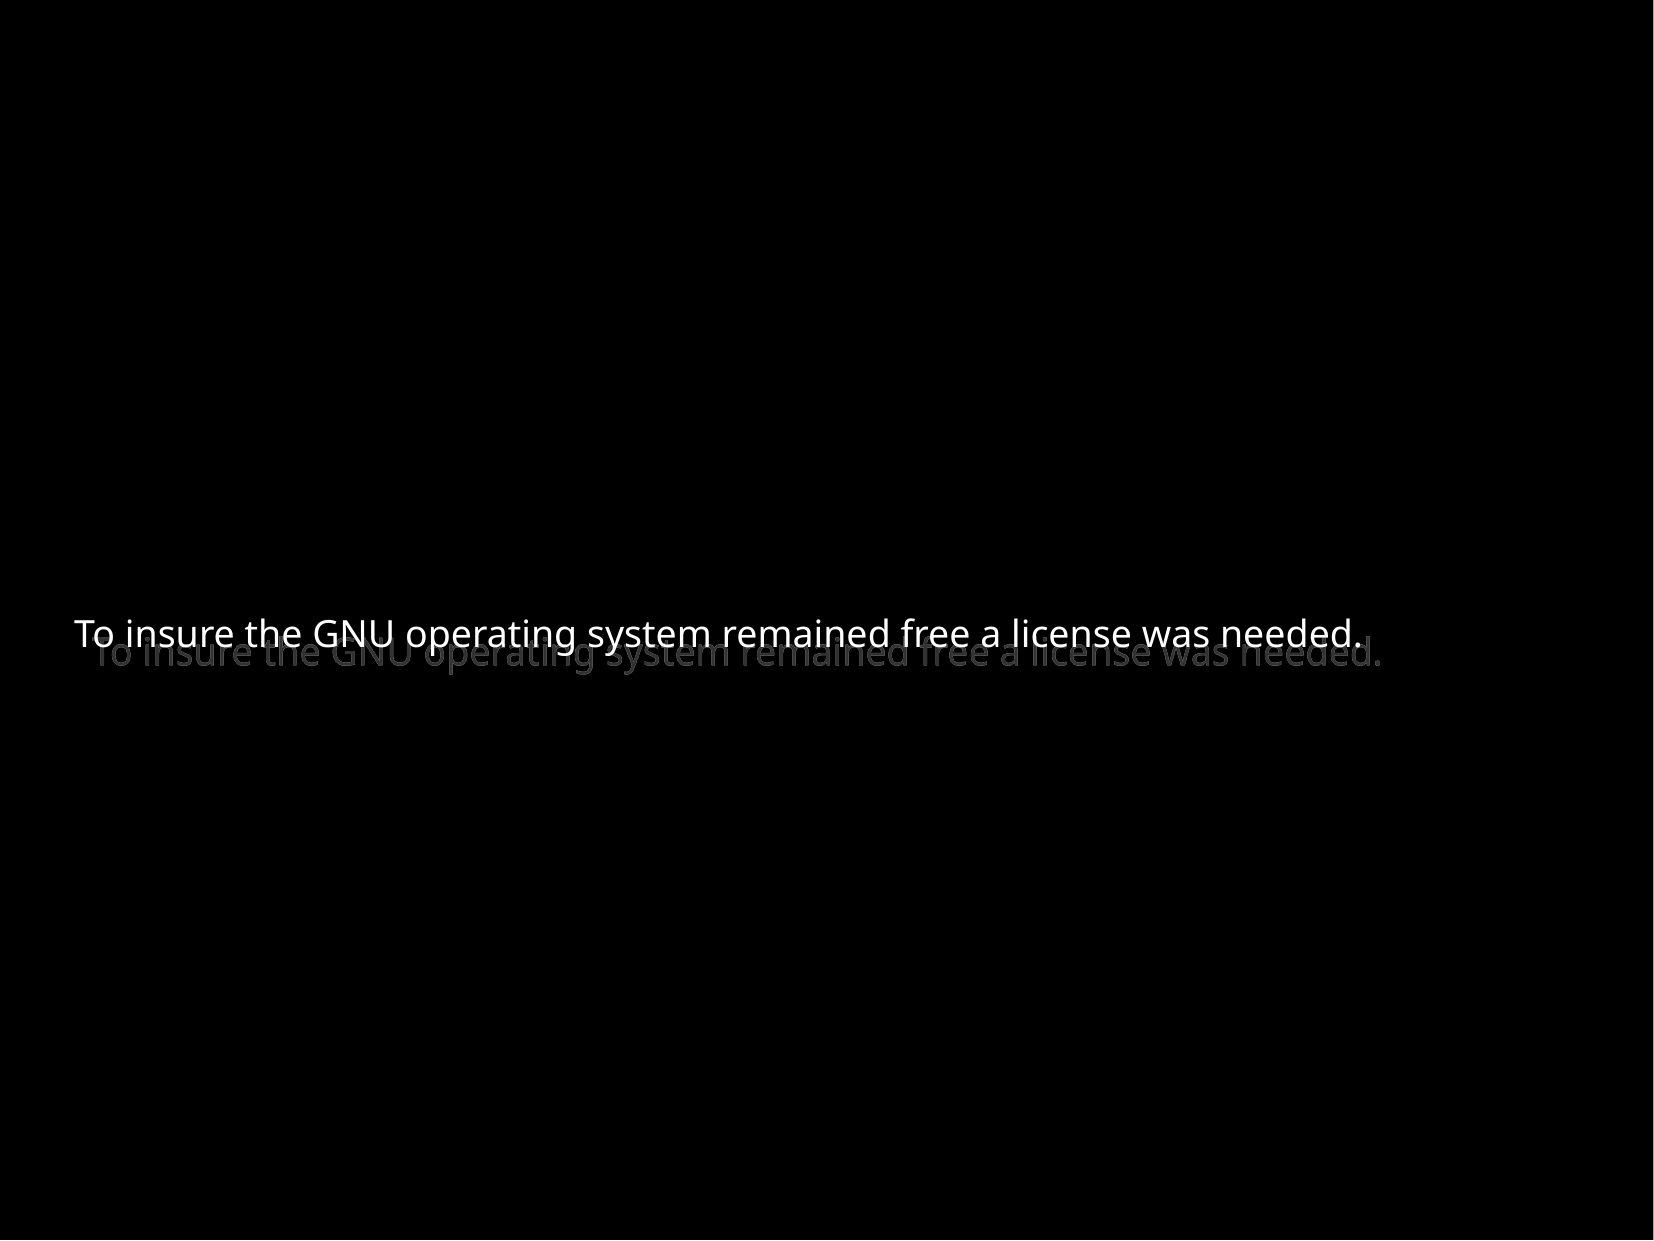

To insure the GNU operating system remained free a license was needed.